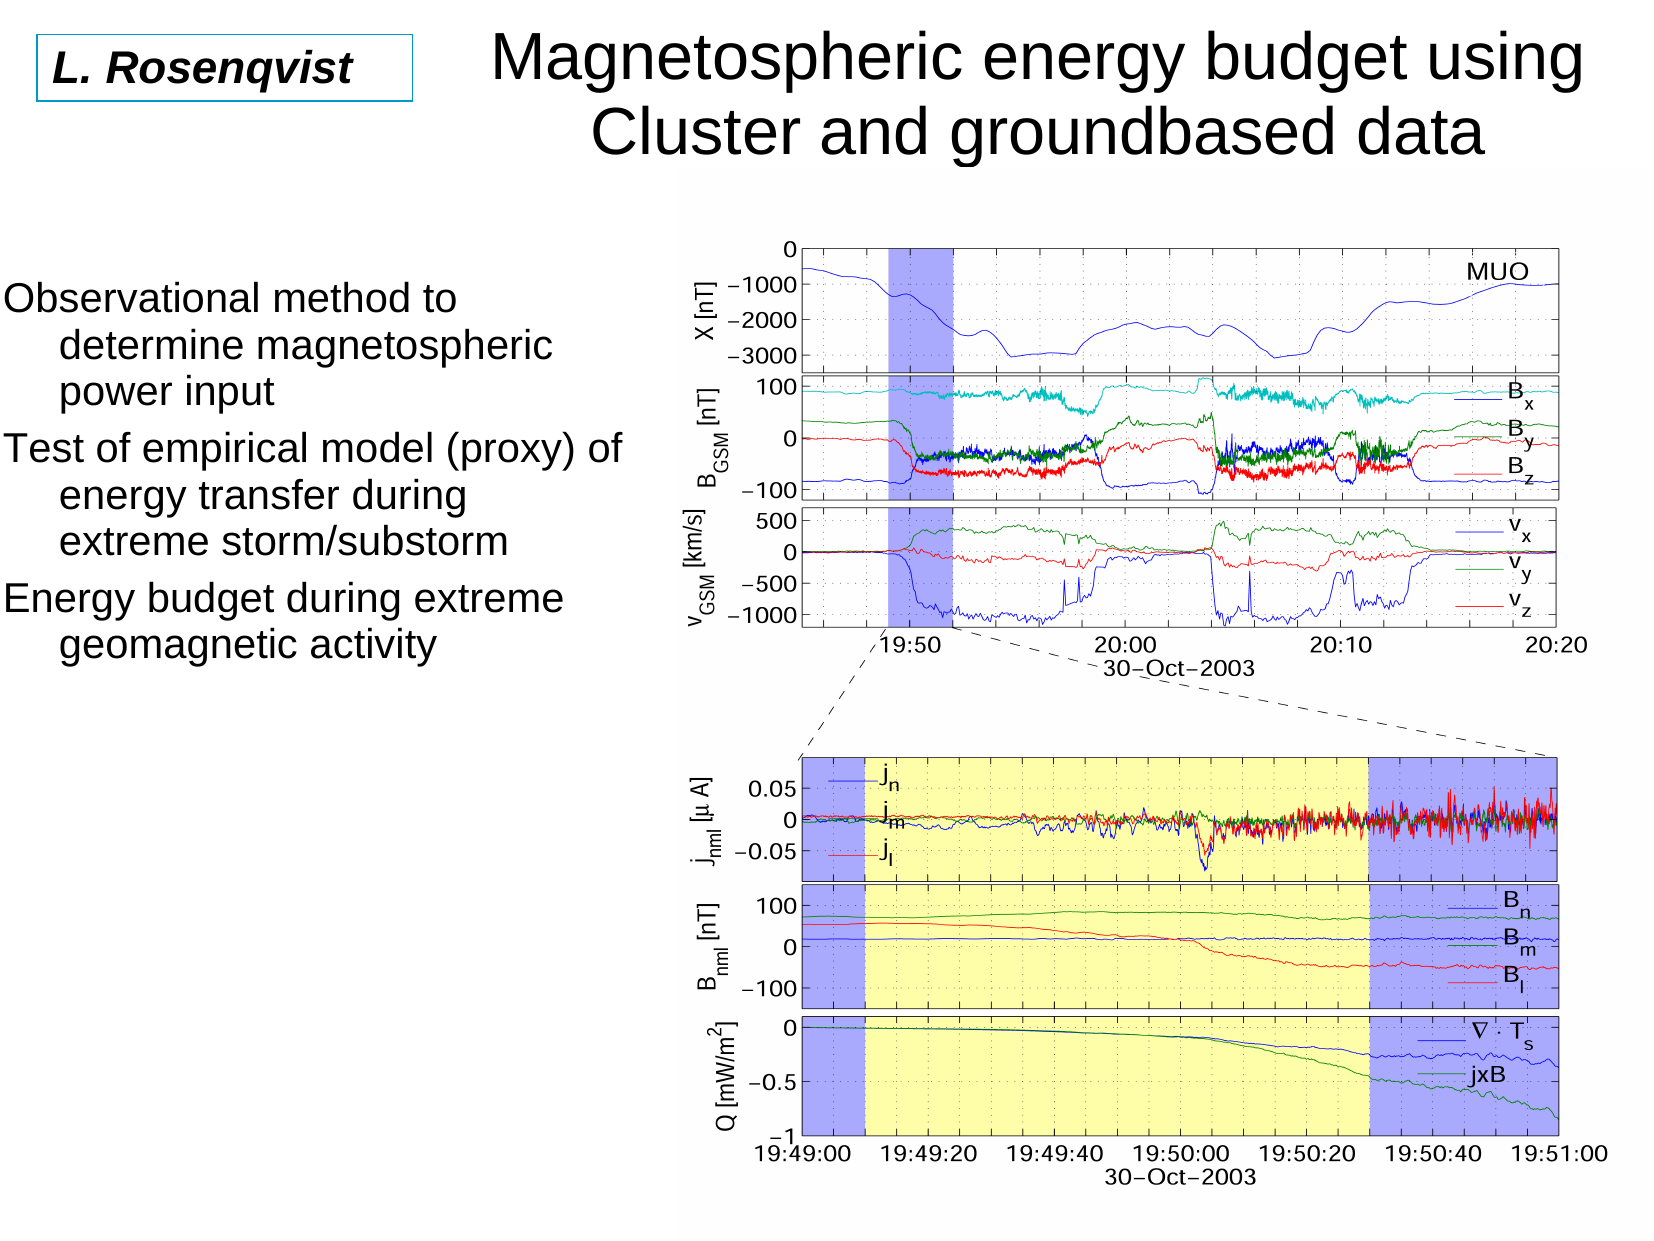

# Magnetospheric energy budget using Cluster and groundbased data
L. Rosenqvist
Observational method to determine magnetospheric power input
Test of empirical model (proxy) of energy transfer during extreme storm/substorm
Energy budget during extreme geomagnetic activity